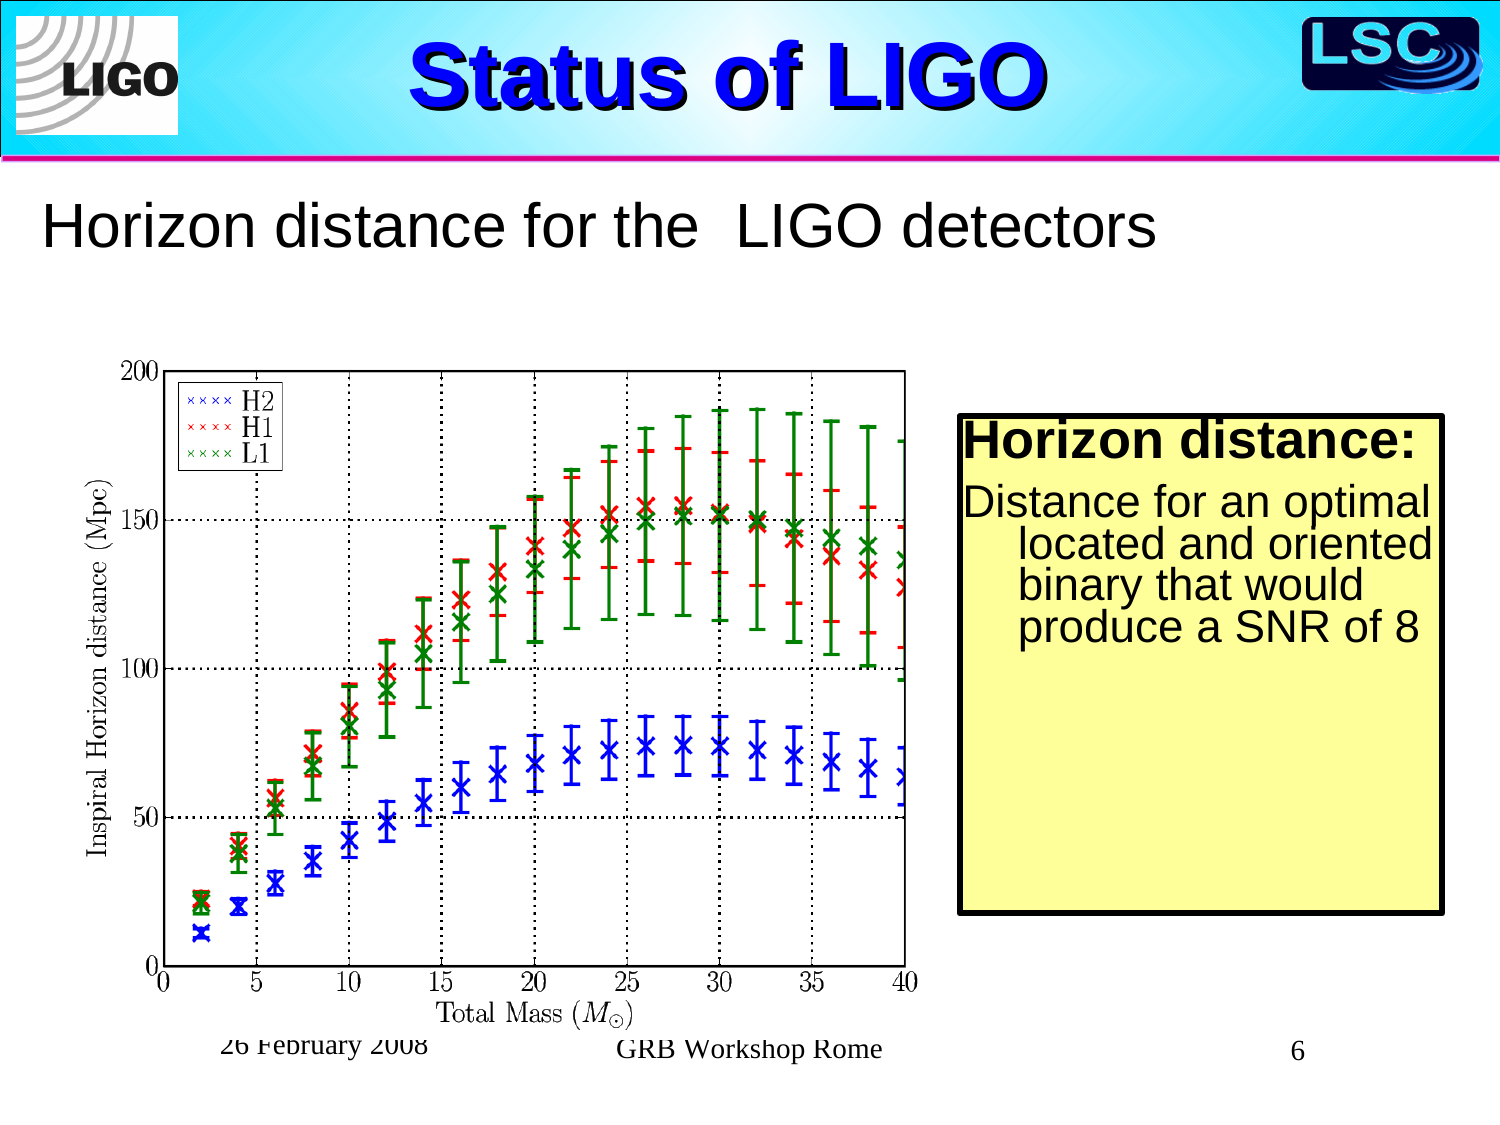

# Status of LIGO
Horizon distance for the LIGO detectors
Horizon distance:
Distance for an optimal located and oriented binary that would produce a SNR of 8
26 February 2008
GRB Workshop Rome
6